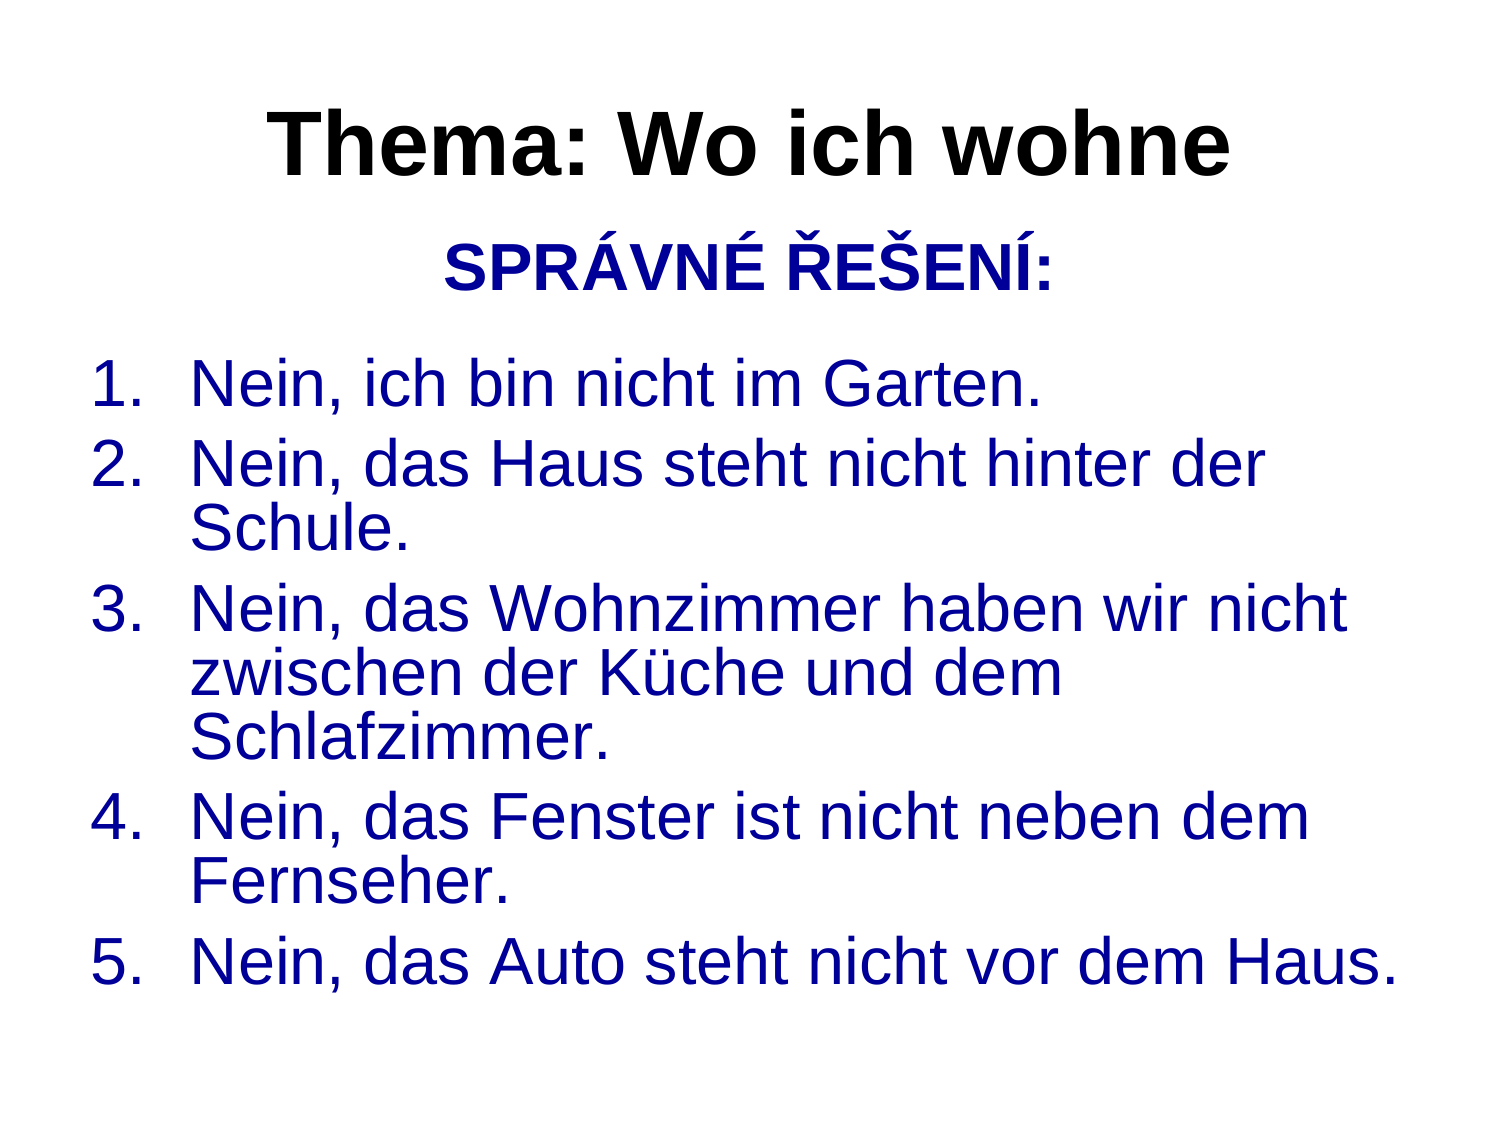

# Thema: Wo ich wohne
SPRÁVNÉ ŘEŠENÍ:
Nein, ich bin nicht im Garten.
Nein, das Haus steht nicht hinter der Schule.
Nein, das Wohnzimmer haben wir nicht zwischen der Küche und dem Schlafzimmer.
Nein, das Fenster ist nicht neben dem Fernseher.
Nein, das Auto steht nicht vor dem Haus.